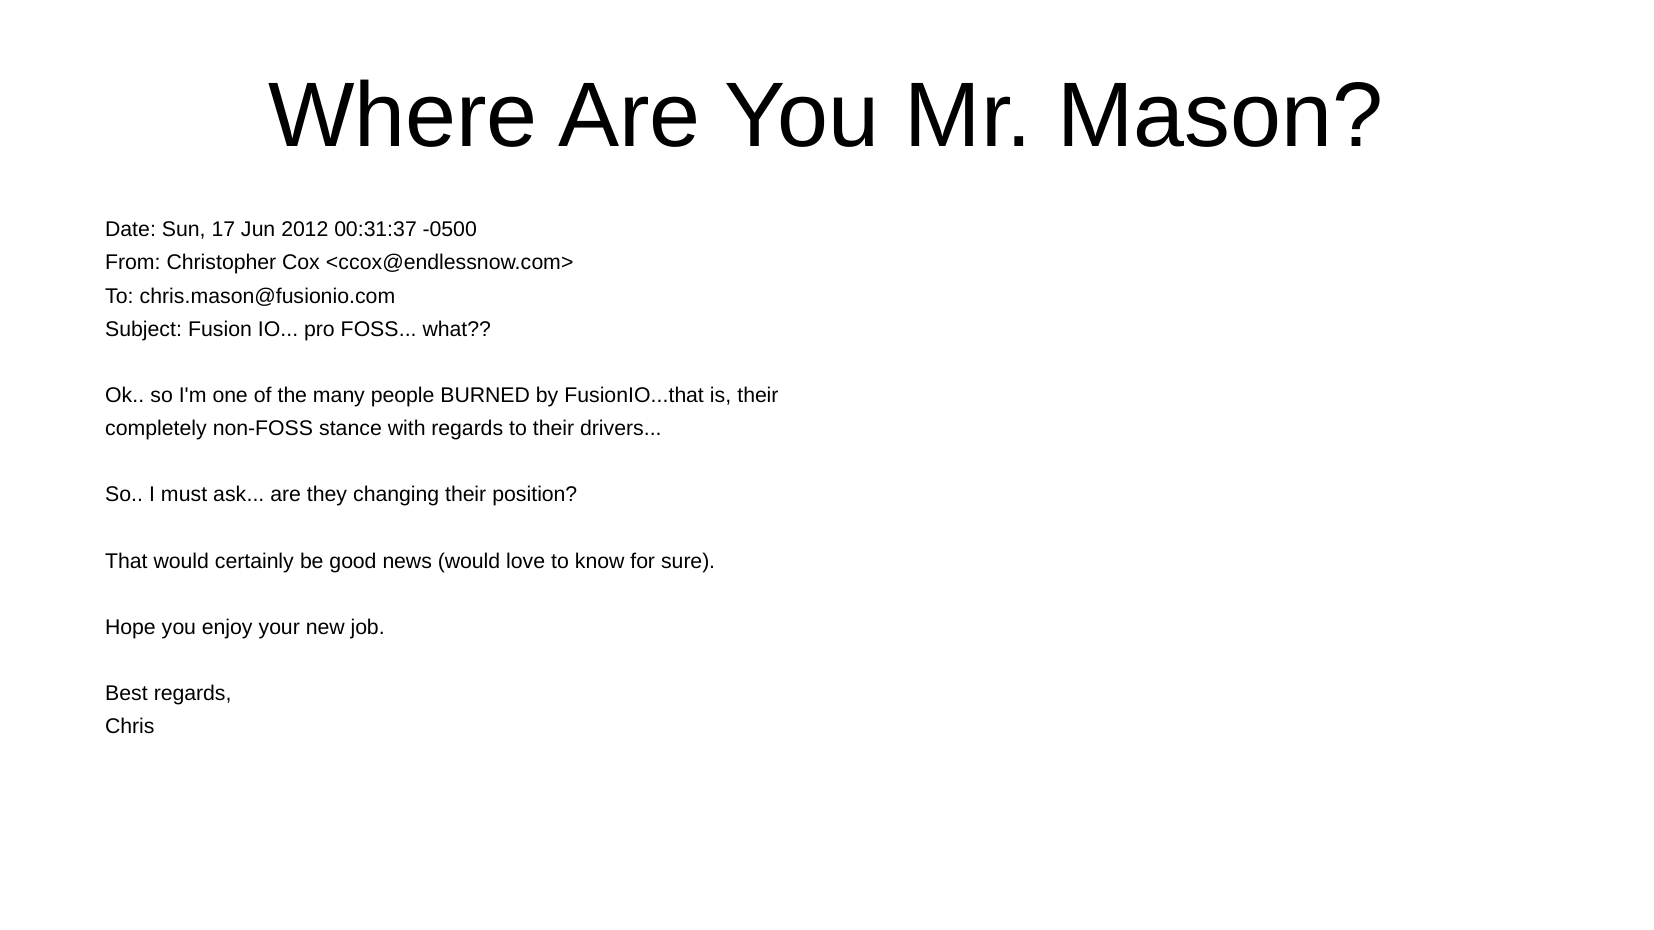

# Where Are You Mr. Mason?
Date: Sun, 17 Jun 2012 00:31:37 -0500
From: Christopher Cox <ccox@endlessnow.com>
To: chris.mason@fusionio.com
Subject: Fusion IO... pro FOSS... what??
Ok.. so I'm one of the many people BURNED by FusionIO...that is, their
completely non-FOSS stance with regards to their drivers...
So.. I must ask... are they changing their position?
That would certainly be good news (would love to know for sure).
Hope you enjoy your new job.
Best regards,
Chris